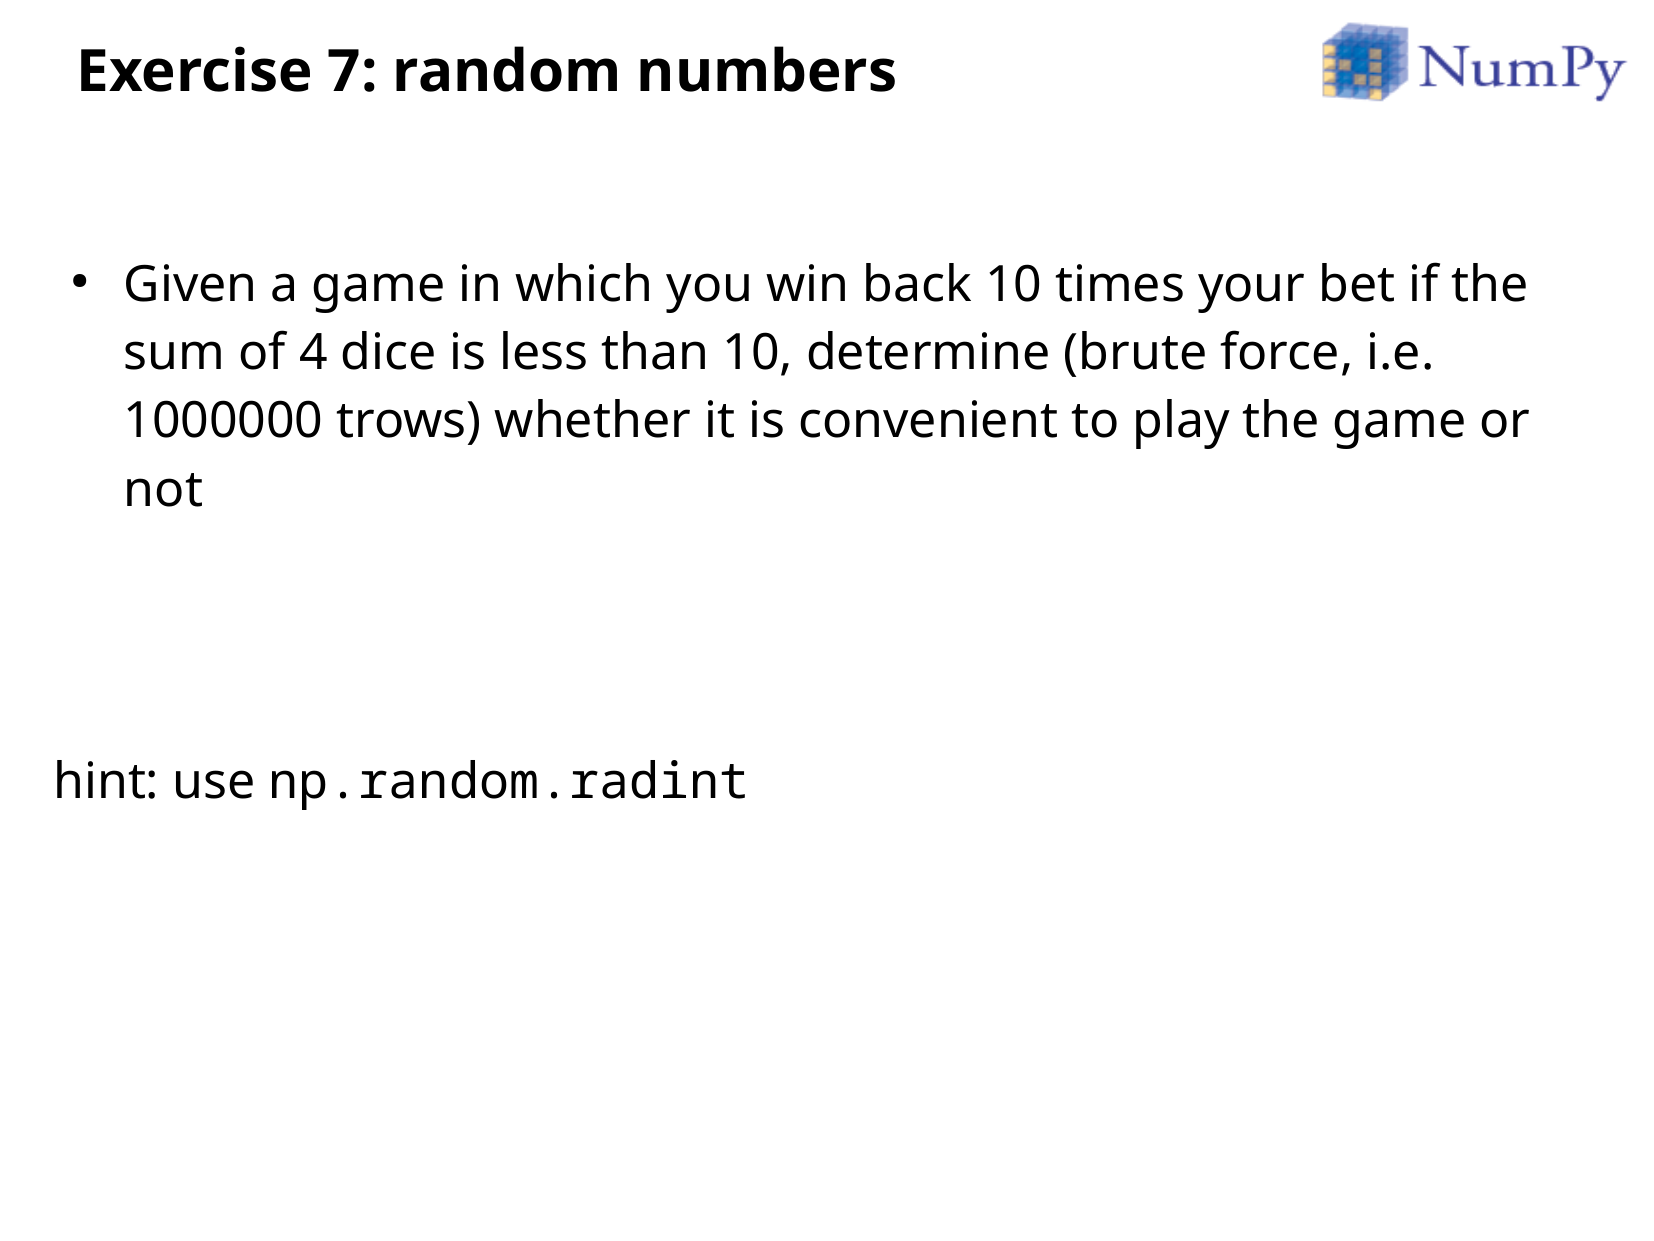

# Exercise 7: random numbers
Given a game in which you win back 10 times your bet if the sum of 4 dice is less than 10, determine (brute force, i.e. 1000000 trows) whether it is convenient to play the game or not
hint: use np.random.radint